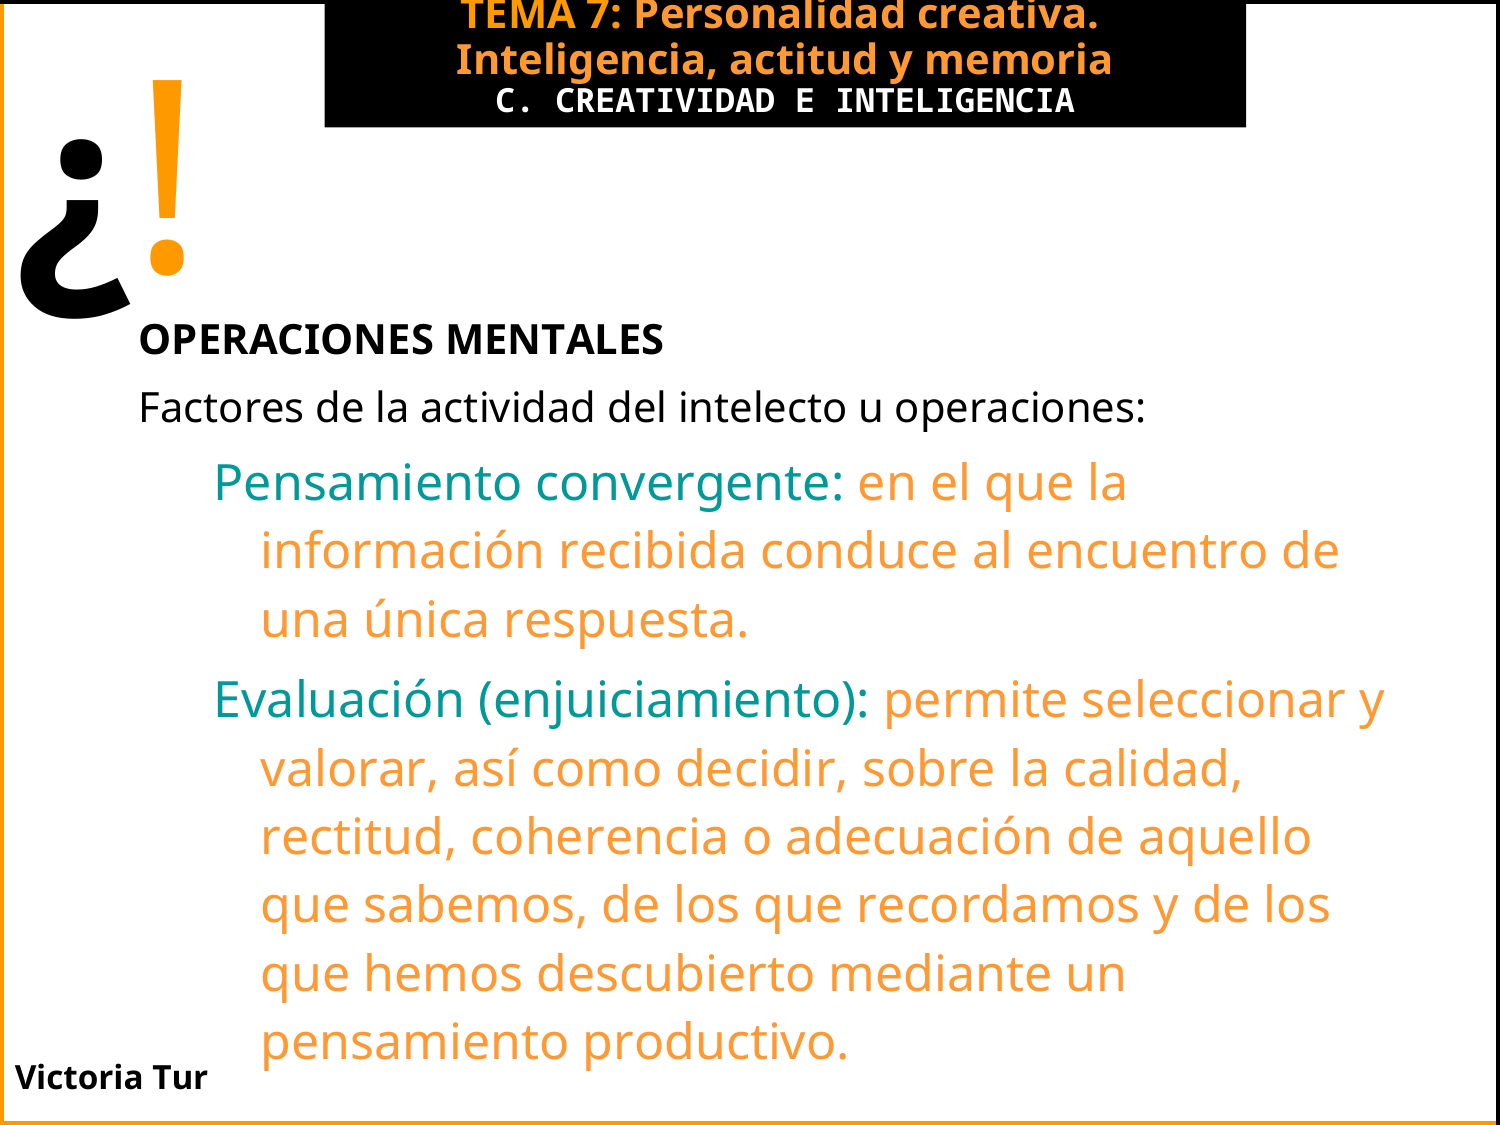

#
OPERACIONES MENTALES
Factores de la actividad del intelecto u operaciones:
Pensamiento convergente: en el que la información recibida conduce al encuentro de una única respuesta.
Evaluación (enjuiciamiento): permite seleccionar y valorar, así como decidir, sobre la calidad, rectitud, coherencia o adecuación de aquello que sabemos, de los que recordamos y de los que hemos descubierto mediante un pensamiento productivo.